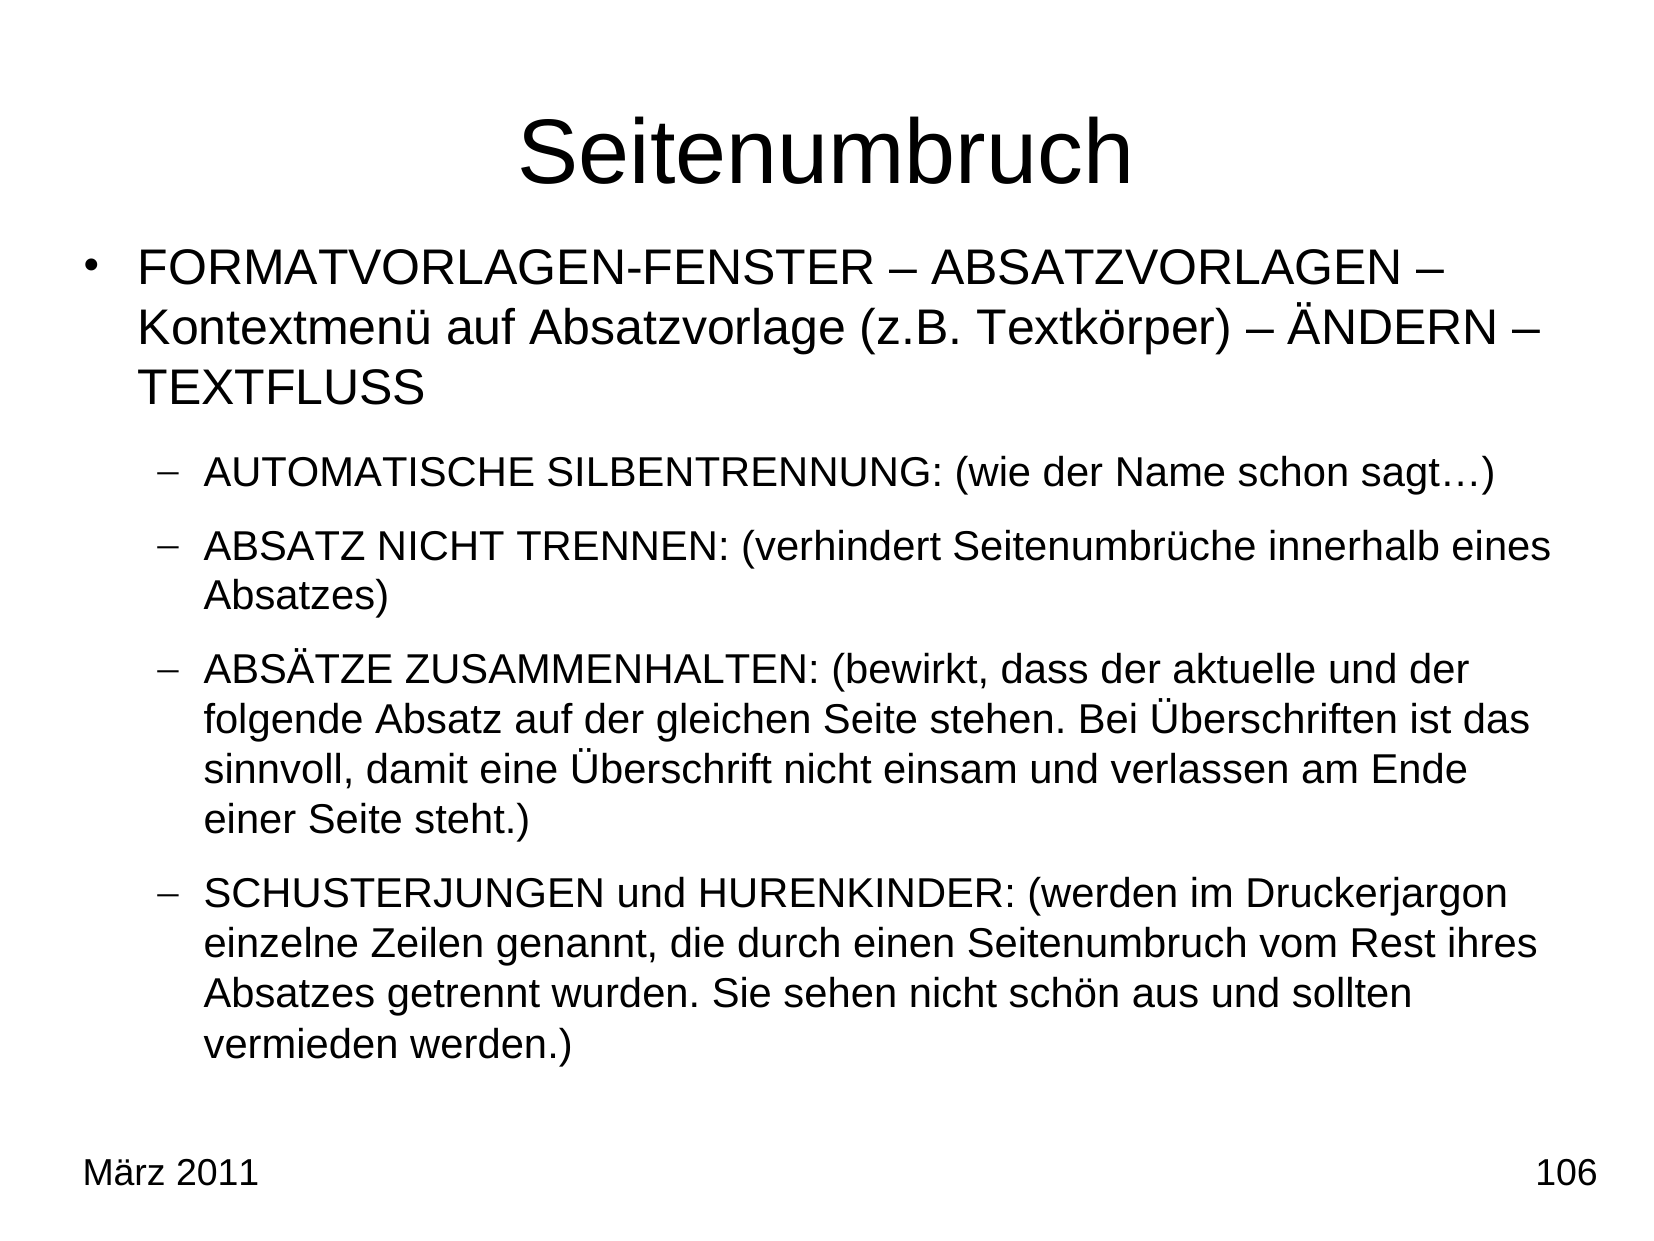

# Seitenumbruch
FORMATVORLAGEN-FENSTER – ABSATZVORLAGEN – Kontextmenü auf Absatzvorlage (z.B. Textkörper) – ÄNDERN – TEXTFLUSS
AUTOMATISCHE SILBENTRENNUNG: (wie der Name schon sagt…)
ABSATZ NICHT TRENNEN: (verhindert Seitenumbrüche innerhalb eines Absatzes)
ABSÄTZE ZUSAMMENHALTEN: (bewirkt, dass der aktuelle und der folgende Absatz auf der gleichen Seite stehen. Bei Überschriften ist das sinnvoll, damit eine Überschrift nicht einsam und verlassen am Ende einer Seite steht.)
SCHUSTERJUNGEN und HURENKINDER: (werden im Druckerjargon einzelne Zeilen genannt, die durch einen Seitenumbruch vom Rest ihres Absatzes getrennt wurden. Sie sehen nicht schön aus und sollten vermieden werden.)
März 2011
106